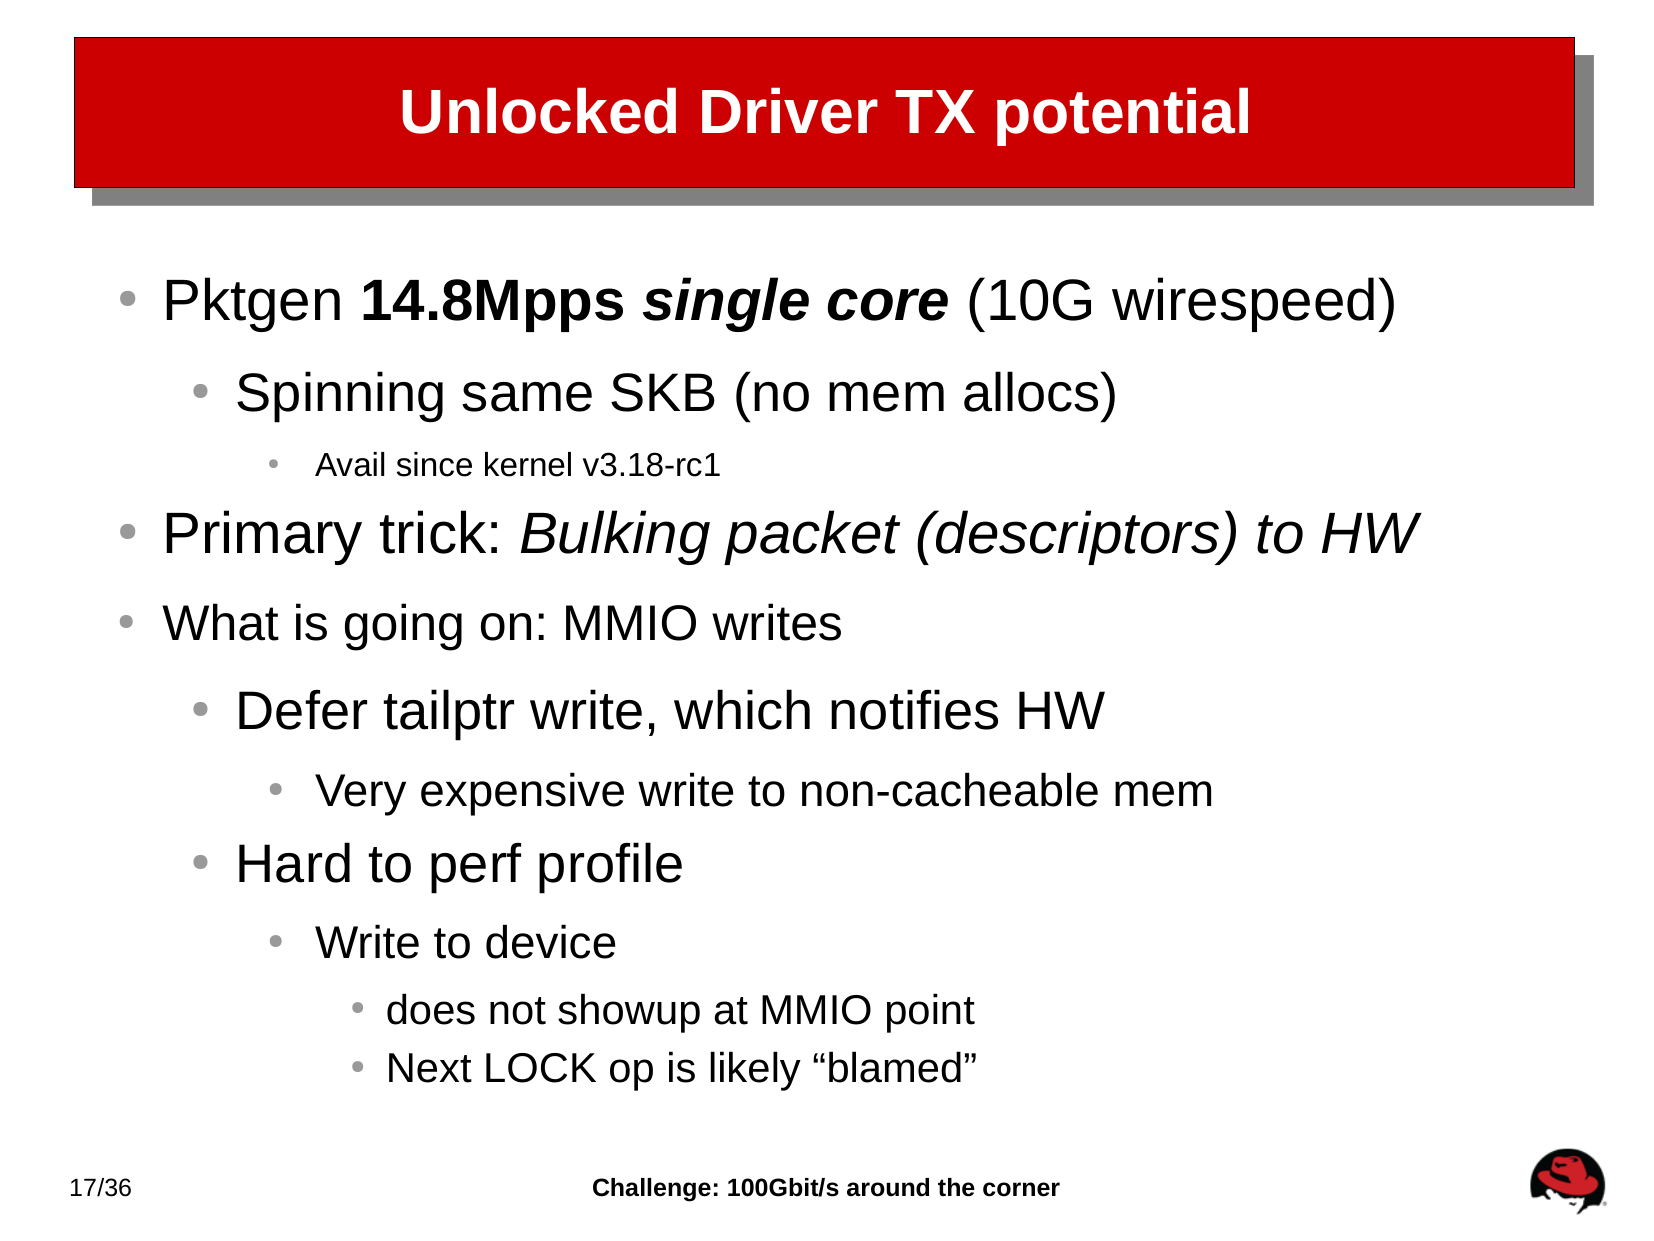

# Unlocked Driver TX potential
Pktgen 14.8Mpps single core (10G wirespeed)
Spinning same SKB (no mem allocs)
Avail since kernel v3.18-rc1
Primary trick: Bulking packet (descriptors) to HW
What is going on: MMIO writes
Defer tailptr write, which notifies HW
Very expensive write to non-cacheable mem
Hard to perf profile
Write to device
does not showup at MMIO point
Next LOCK op is likely “blamed”